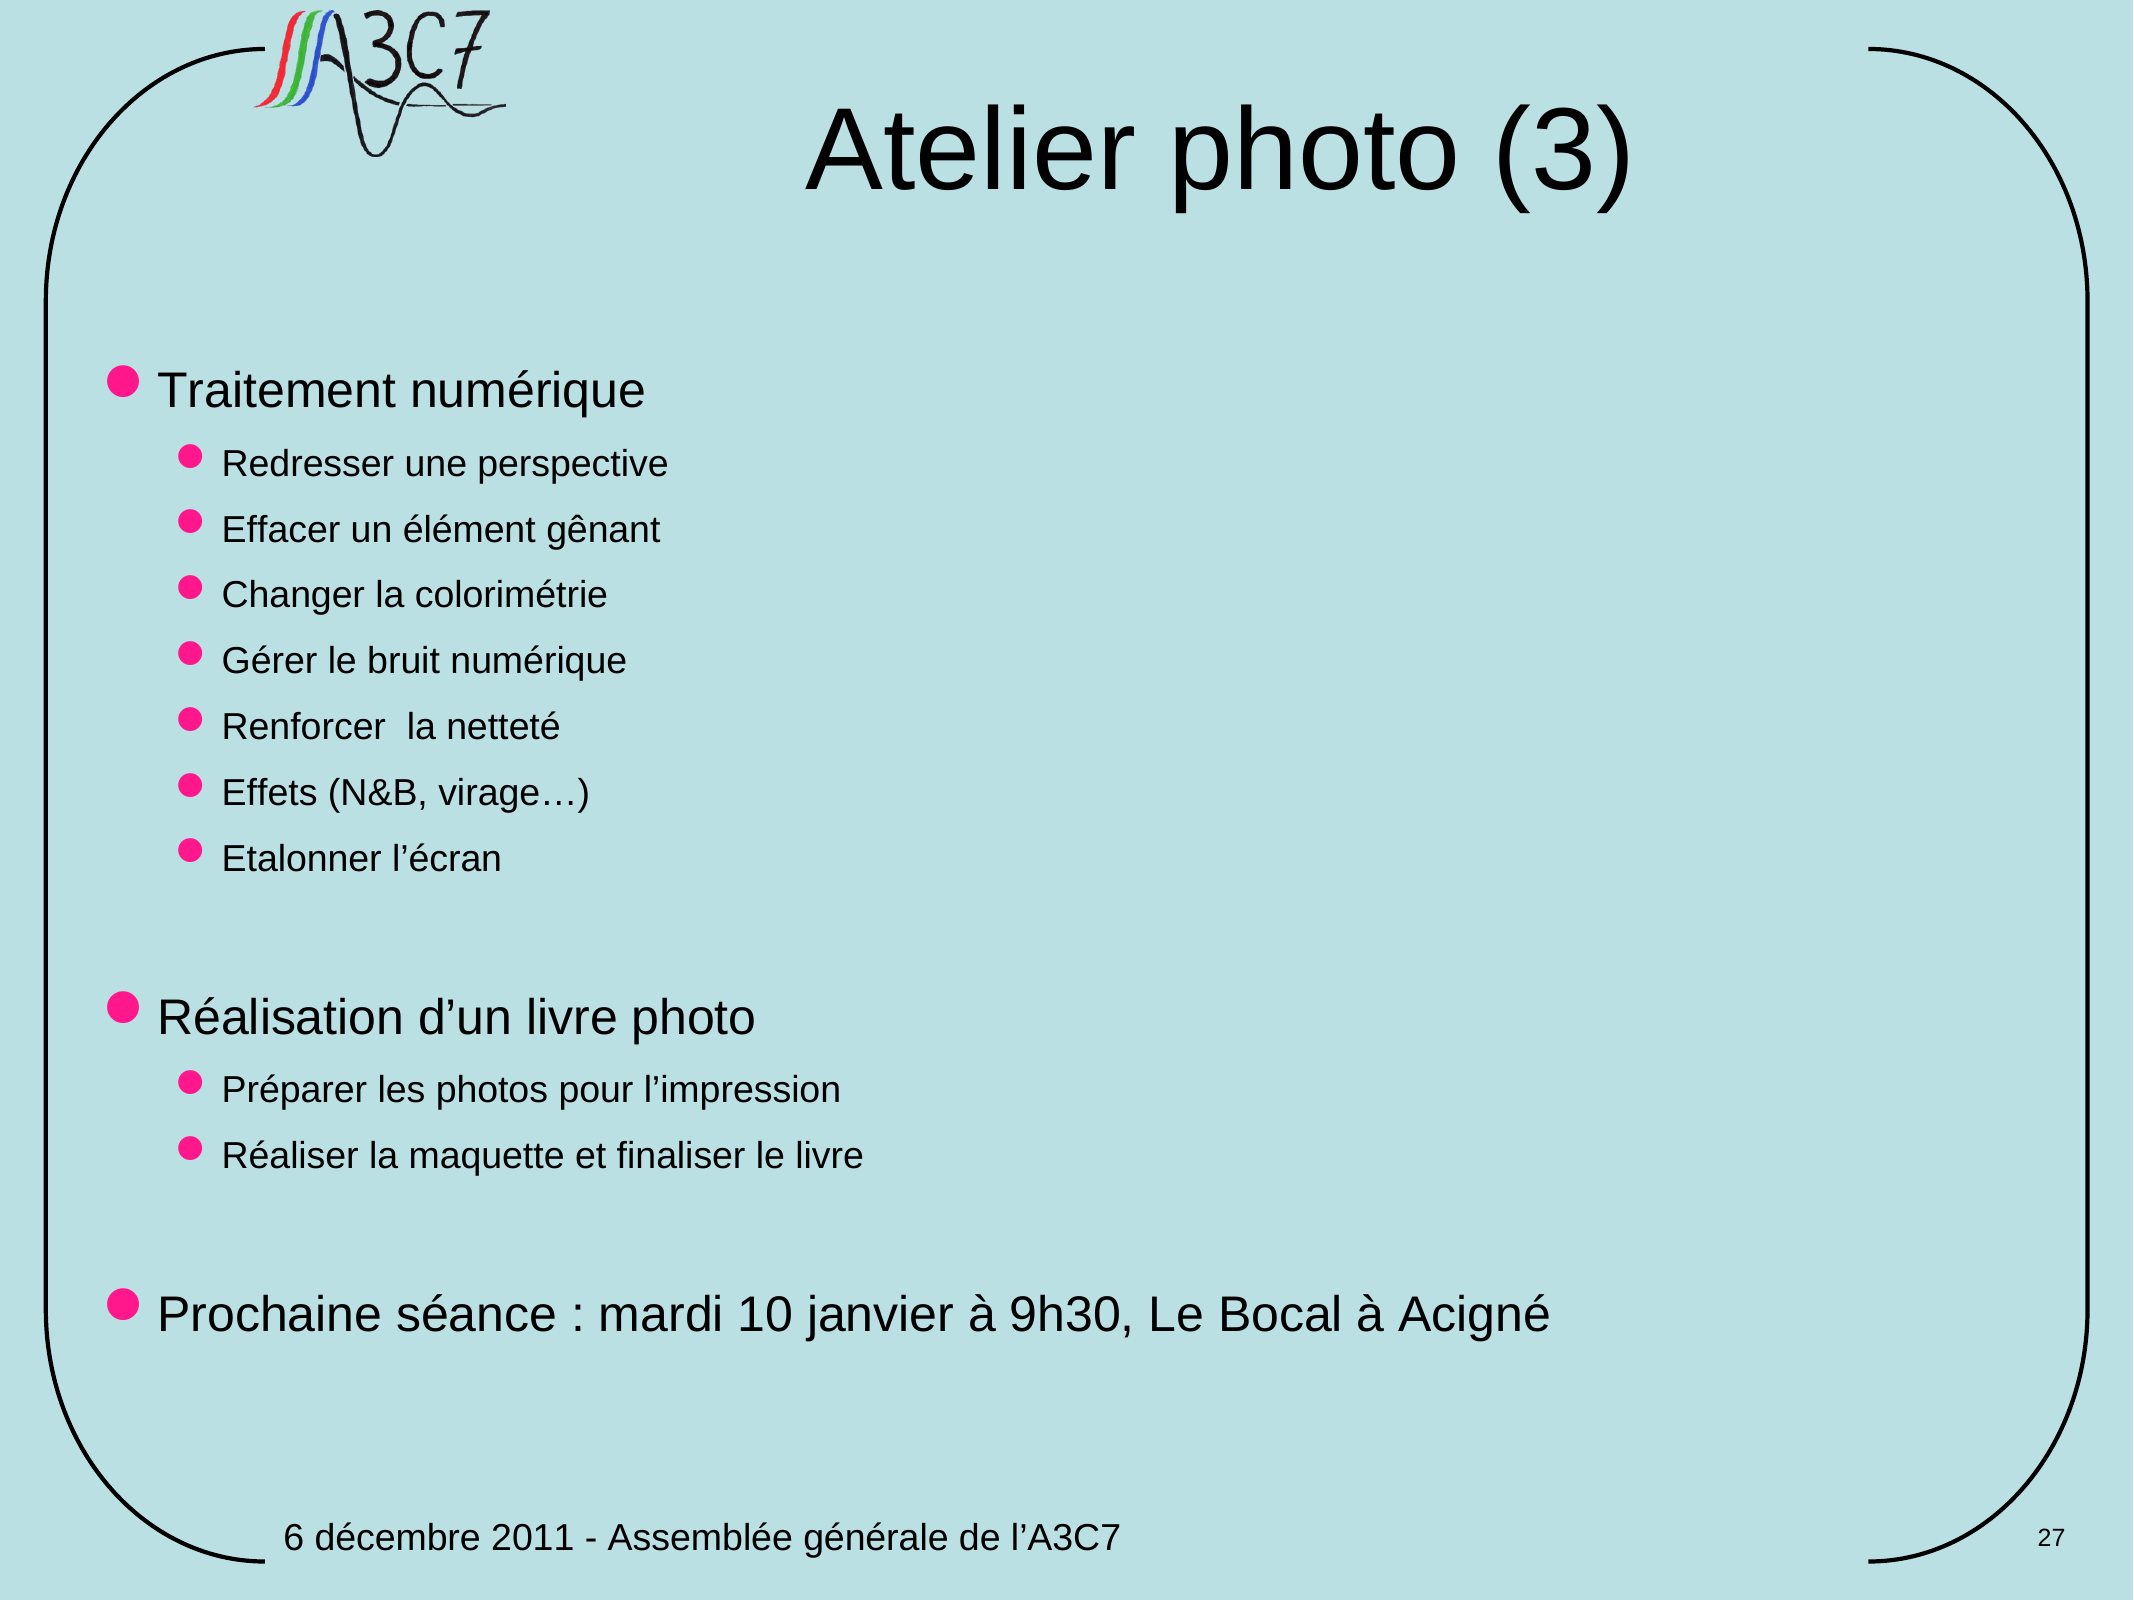

# Atelier photo (3)
Traitement numérique
Redresser une perspective
Effacer un élément gênant
Changer la colorimétrie
Gérer le bruit numérique
Renforcer la netteté
Effets (N&B, virage…)
Etalonner l’écran
Réalisation d’un livre photo
Préparer les photos pour l’impression
Réaliser la maquette et finaliser le livre
Prochaine séance : mardi 10 janvier à 9h30, Le Bocal à Acigné
6 décembre 2011 - Assemblée générale de l’A3C7
27